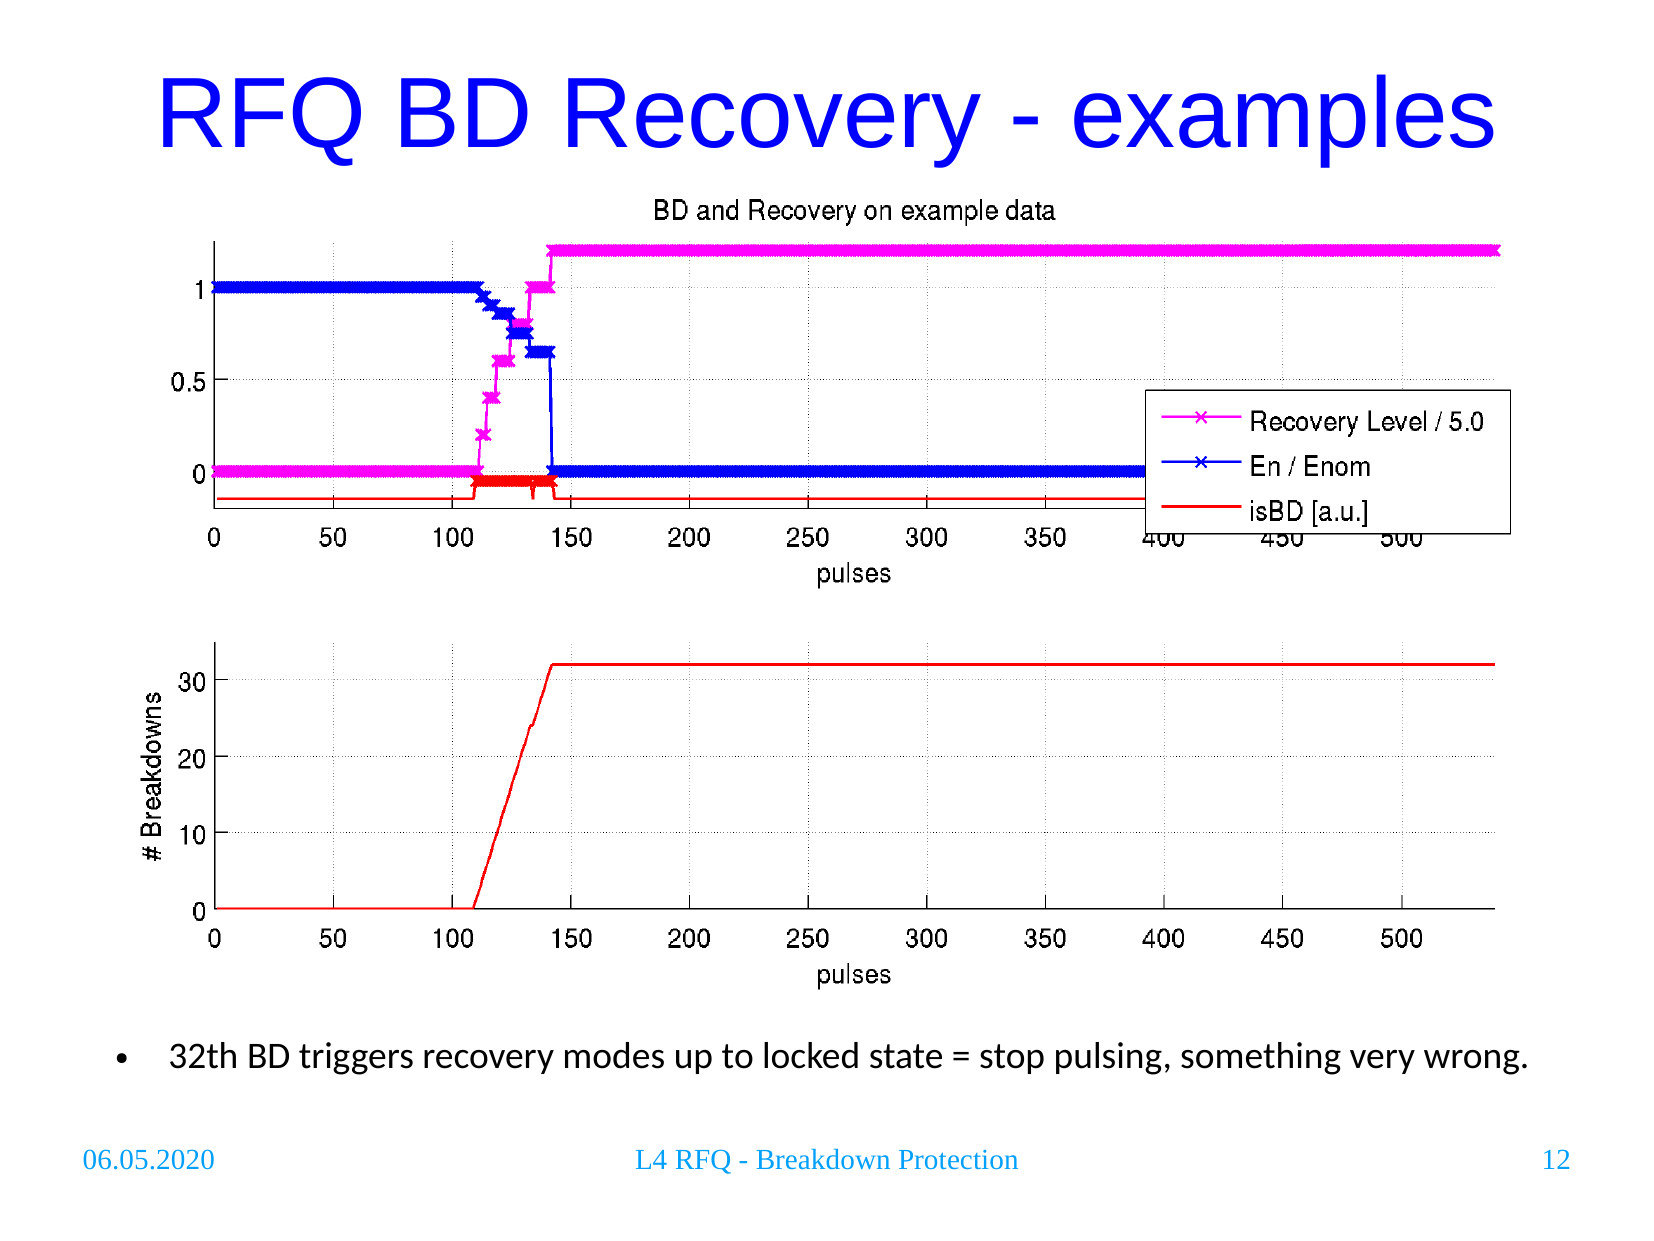

# RFQ BD Recovery - examples
32th BD triggers recovery modes up to locked state = stop pulsing, something very wrong.
06.05.2020
L4 RFQ - Breakdown Protection
12